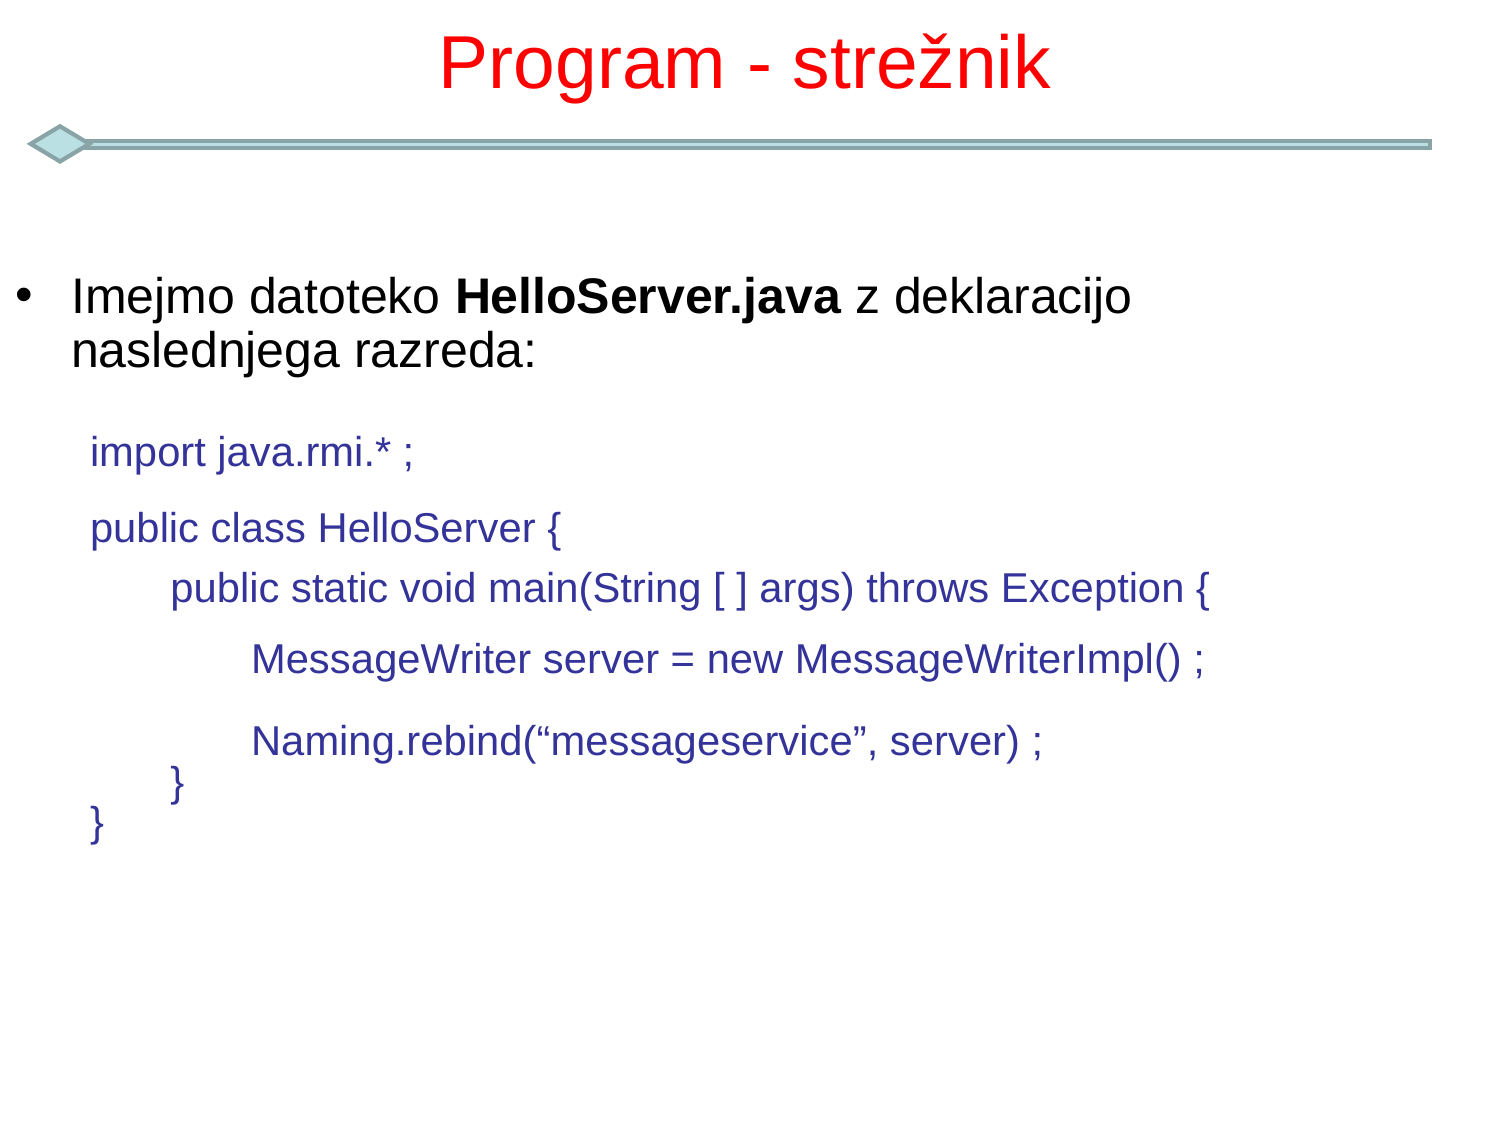

# Program - strežnik
Imejmo datoteko HelloServer.java z deklaracijo naslednjega razreda:
import java.rmi.* ;
public class HelloServer {
 public static void main(String [ ] args) throws Exception {
 MessageWriter server = new MessageWriterImpl() ;
 Naming.rebind(“messageservice”, server) ;
 }
}